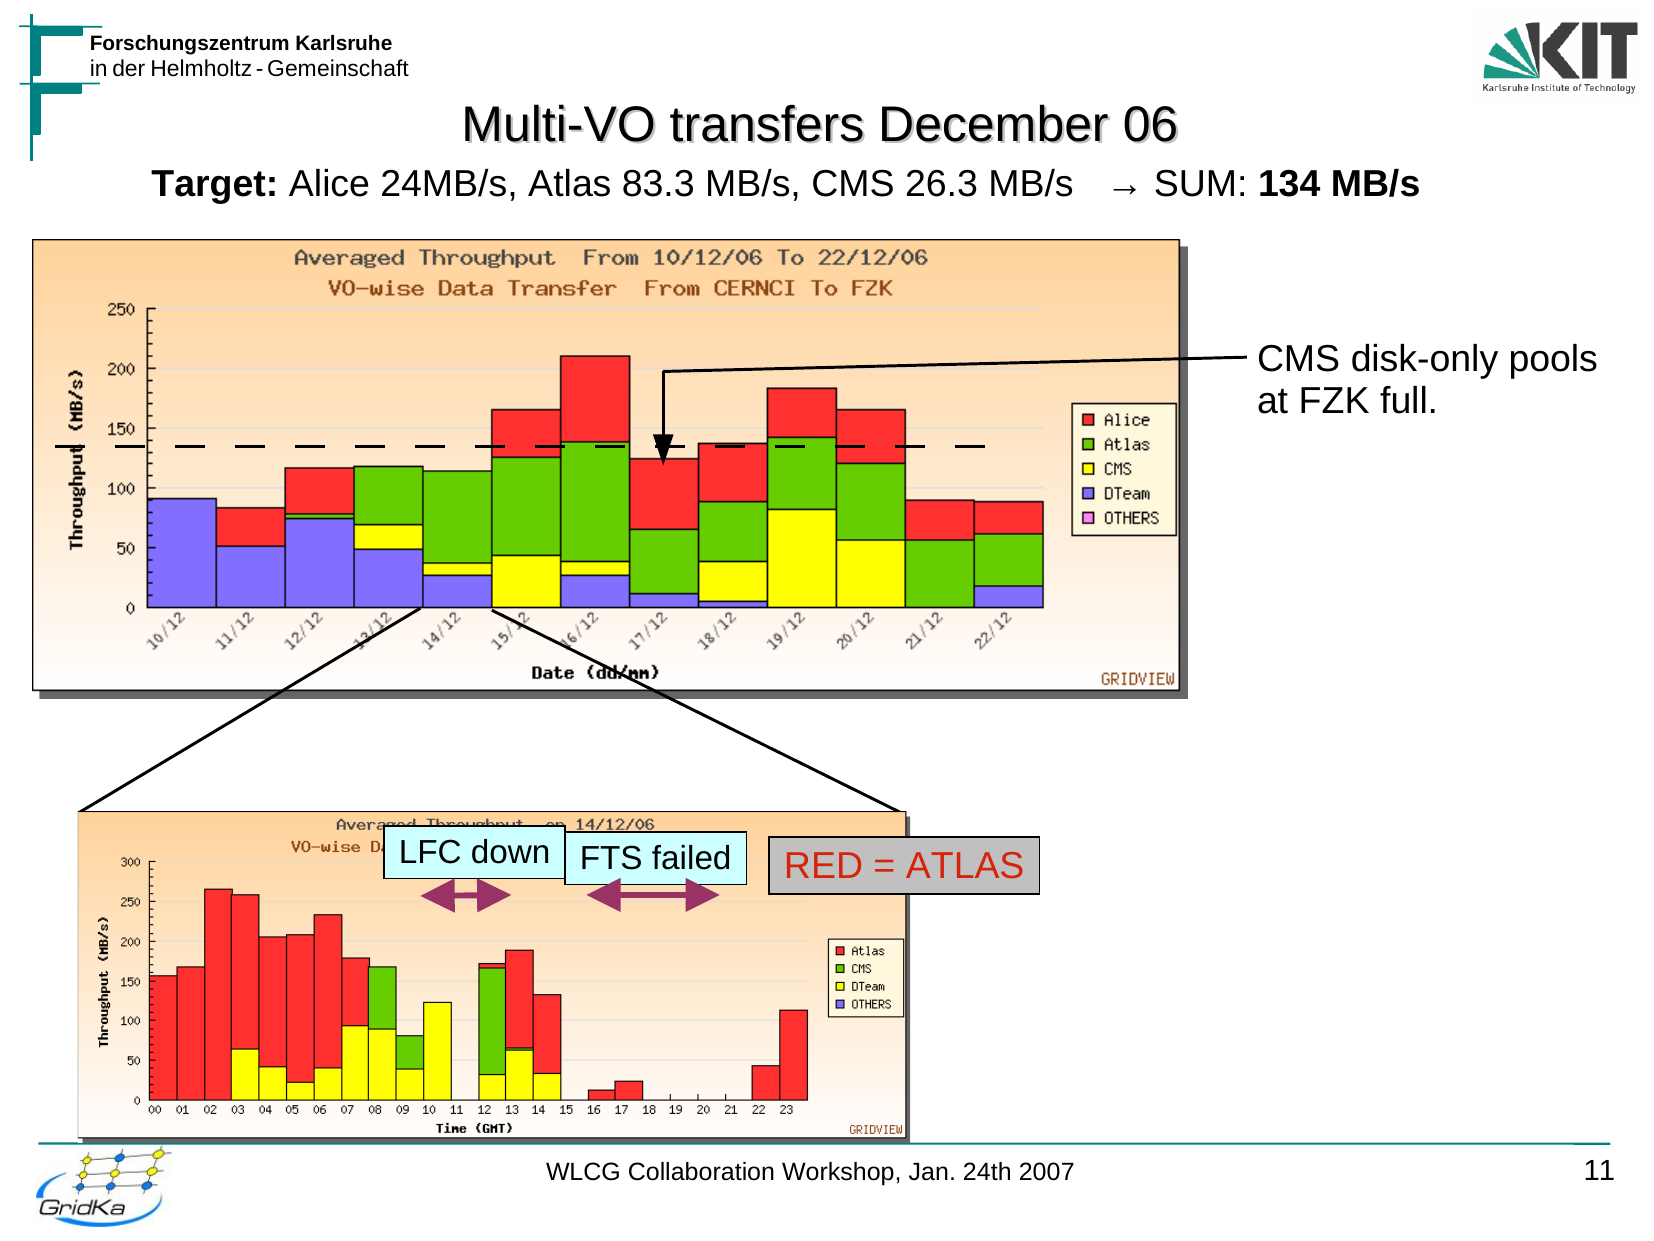

Multi-VO transfers December 06
Target: Alice 24MB/s, Atlas 83.3 MB/s, CMS 26.3 MB/s → SUM: 134 MB/s
CMS disk-only pools
at FZK full.
LFC down
FTS failed
RED = ATLAS